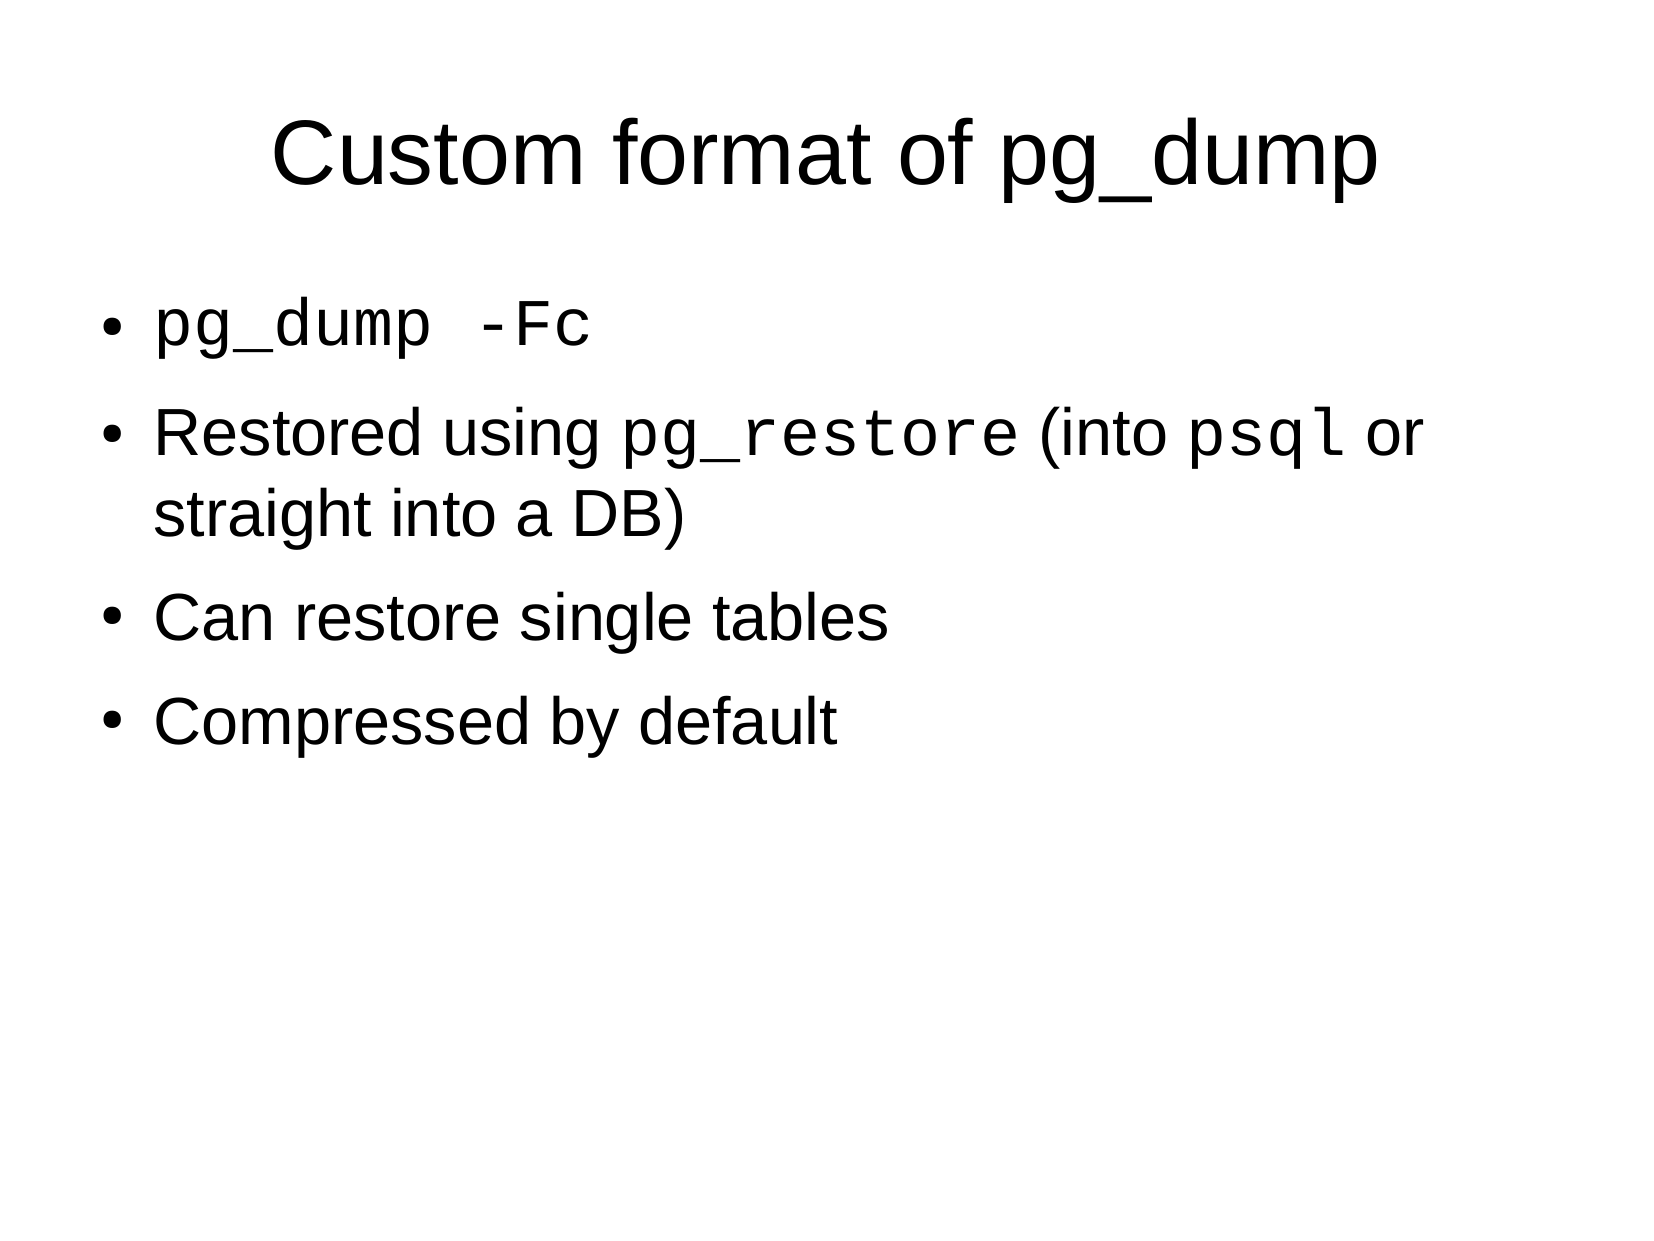

# Custom format of pg_dump
pg_dump -Fc
Restored using pg_restore (into psql or straight into a DB)
Can restore single tables
Compressed by default